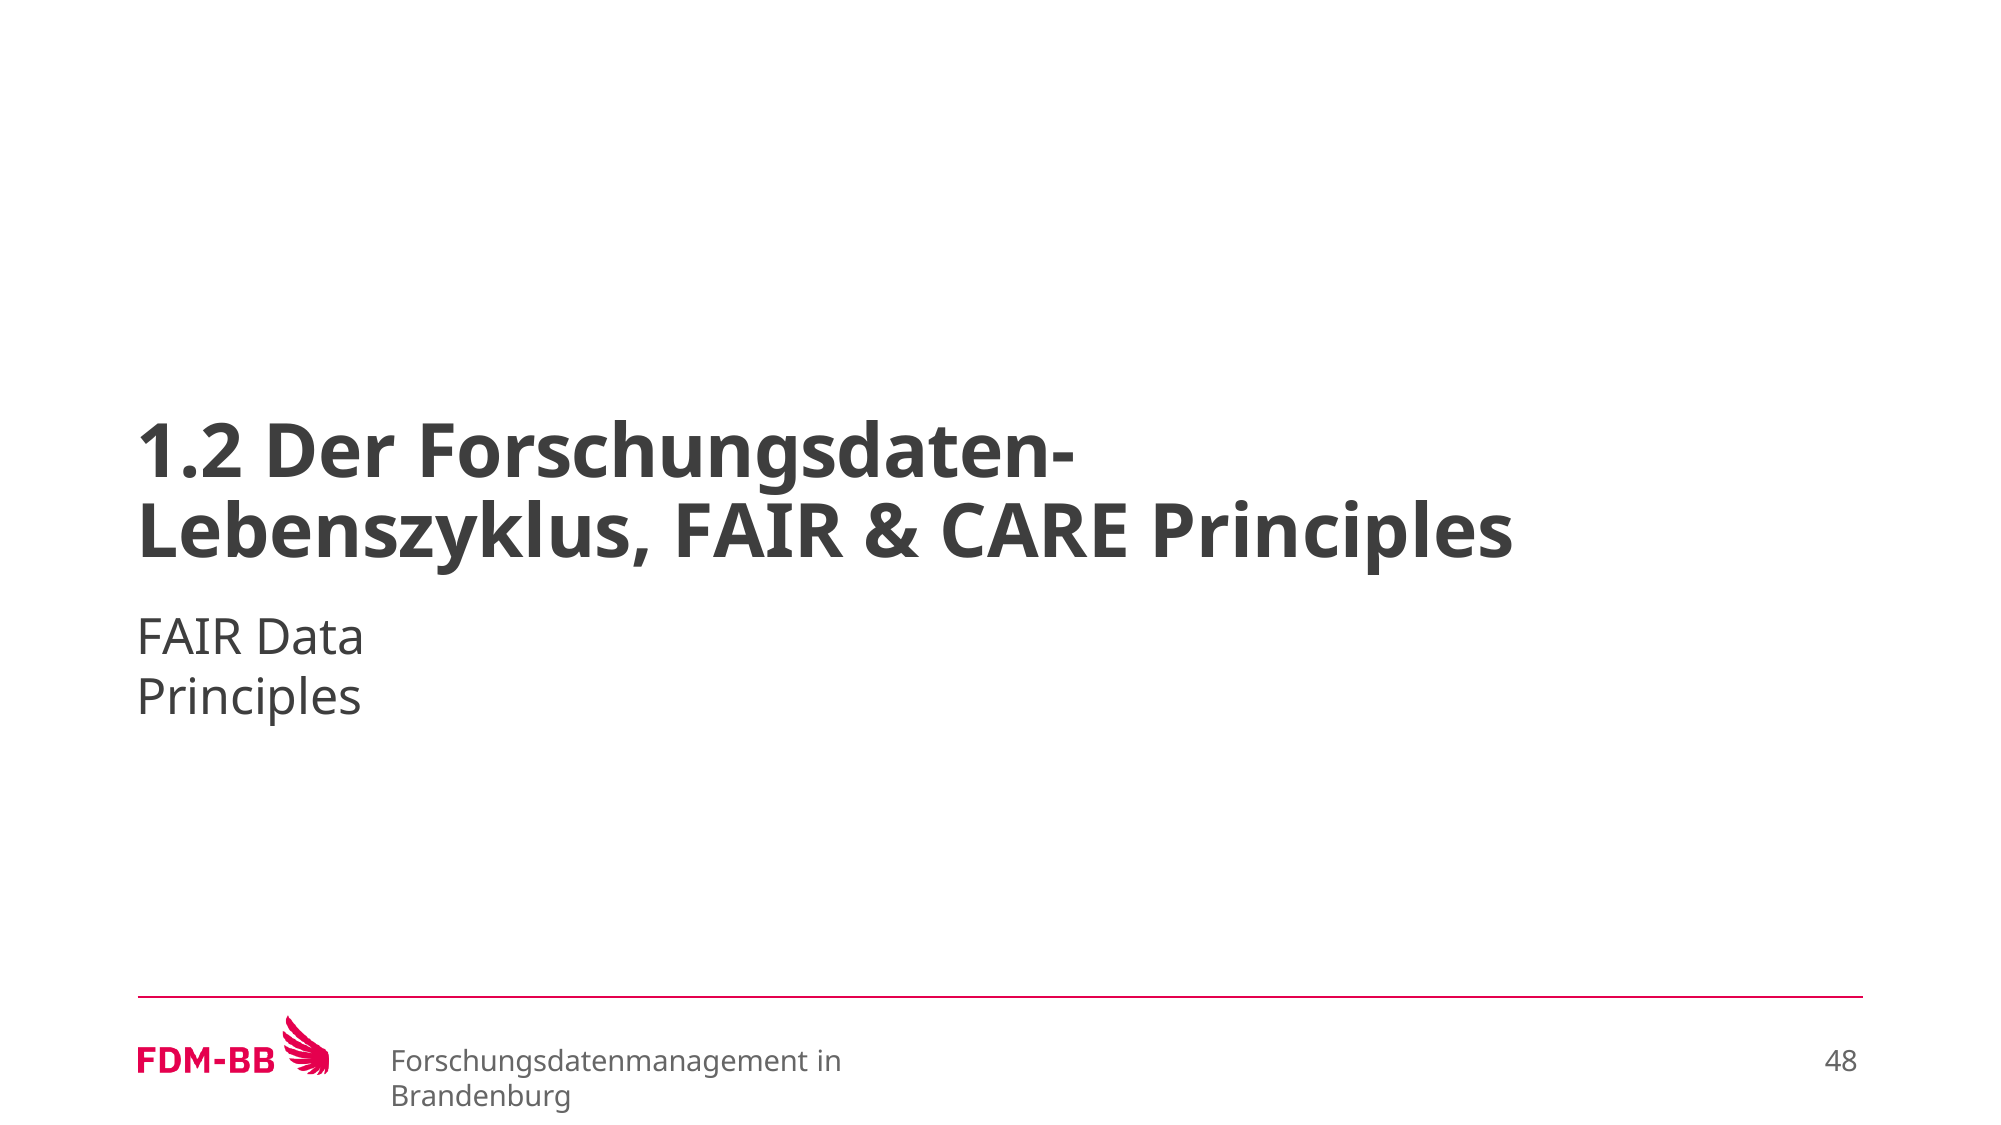

1.2 Der Forschungsdaten-Lebenszyklus, FAIR & CARE Principles
FAIR Data Principles
Forschungsdatenmanagement in Brandenburg